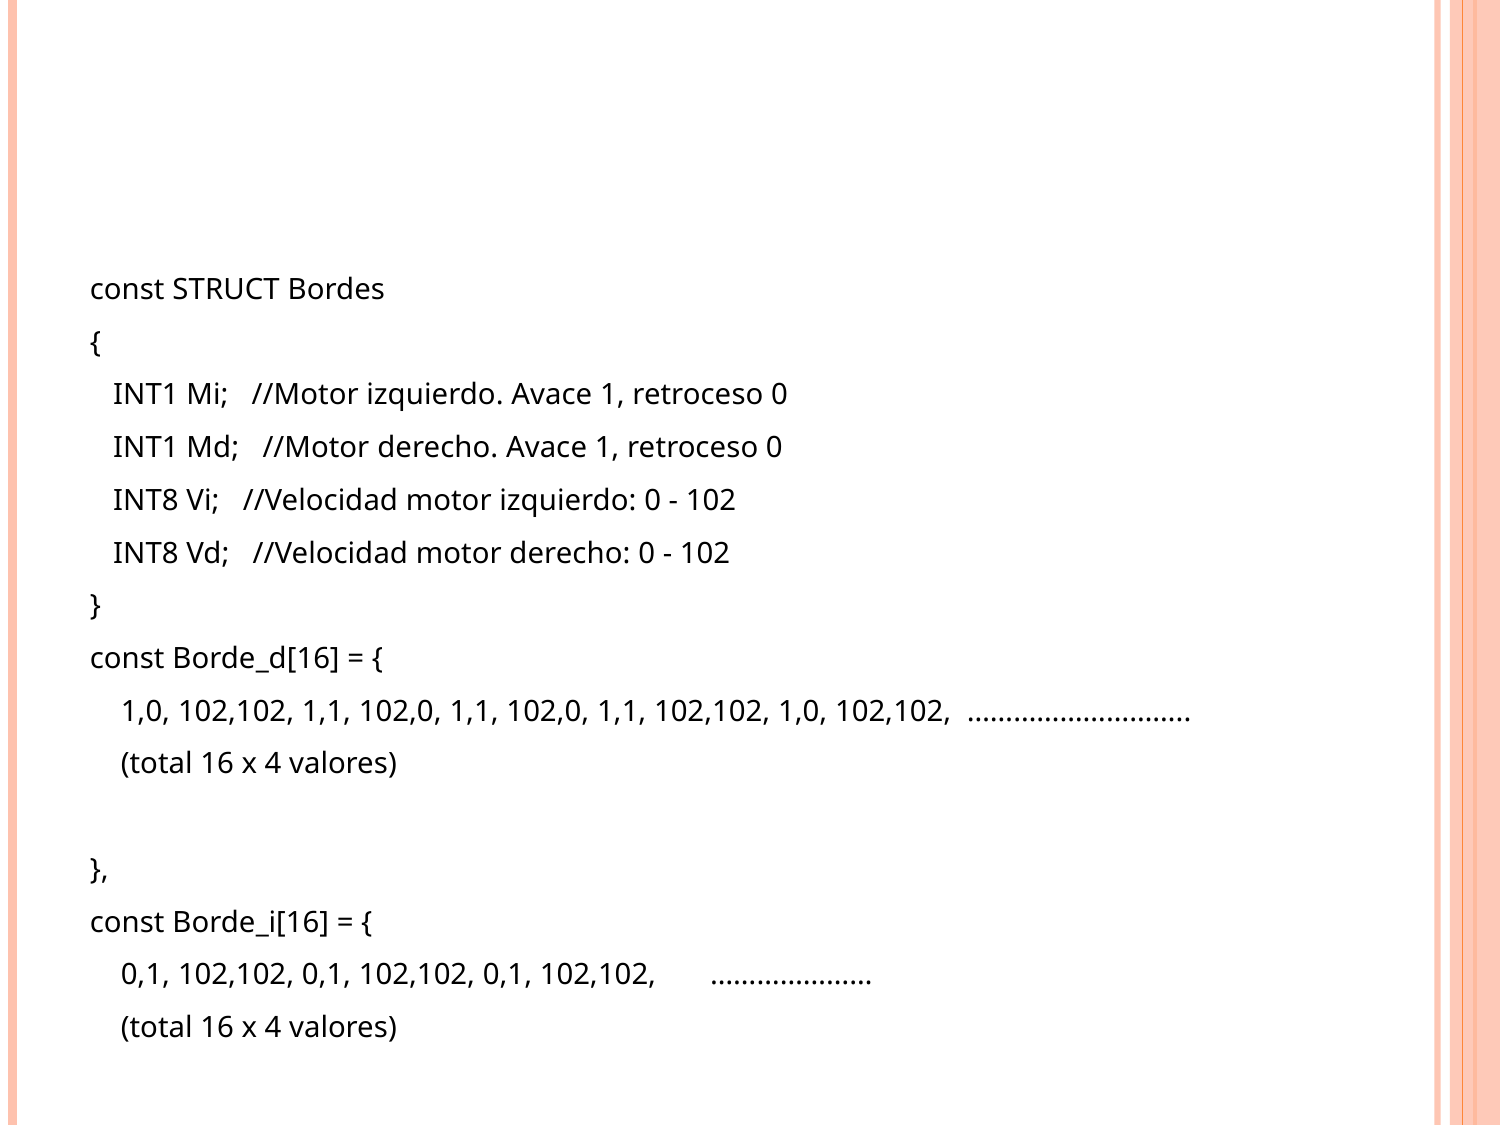

#
const STRUCT Bordes
{
 INT1 Mi; //Motor izquierdo. Avace 1, retroceso 0
 INT1 Md; //Motor derecho. Avace 1, retroceso 0
 INT8 Vi; //Velocidad motor izquierdo: 0 - 102
 INT8 Vd; //Velocidad motor derecho: 0 - 102
}
const Borde_d[16] = {
 1,0, 102,102, 1,1, 102,0, 1,1, 102,0, 1,1, 102,102, 1,0, 102,102, ………………………..
 (total 16 x 4 valores)
},
const Borde_i[16] = {
 0,1, 102,102, 0,1, 102,102, 0,1, 102,102, …………………
 (total 16 x 4 valores)